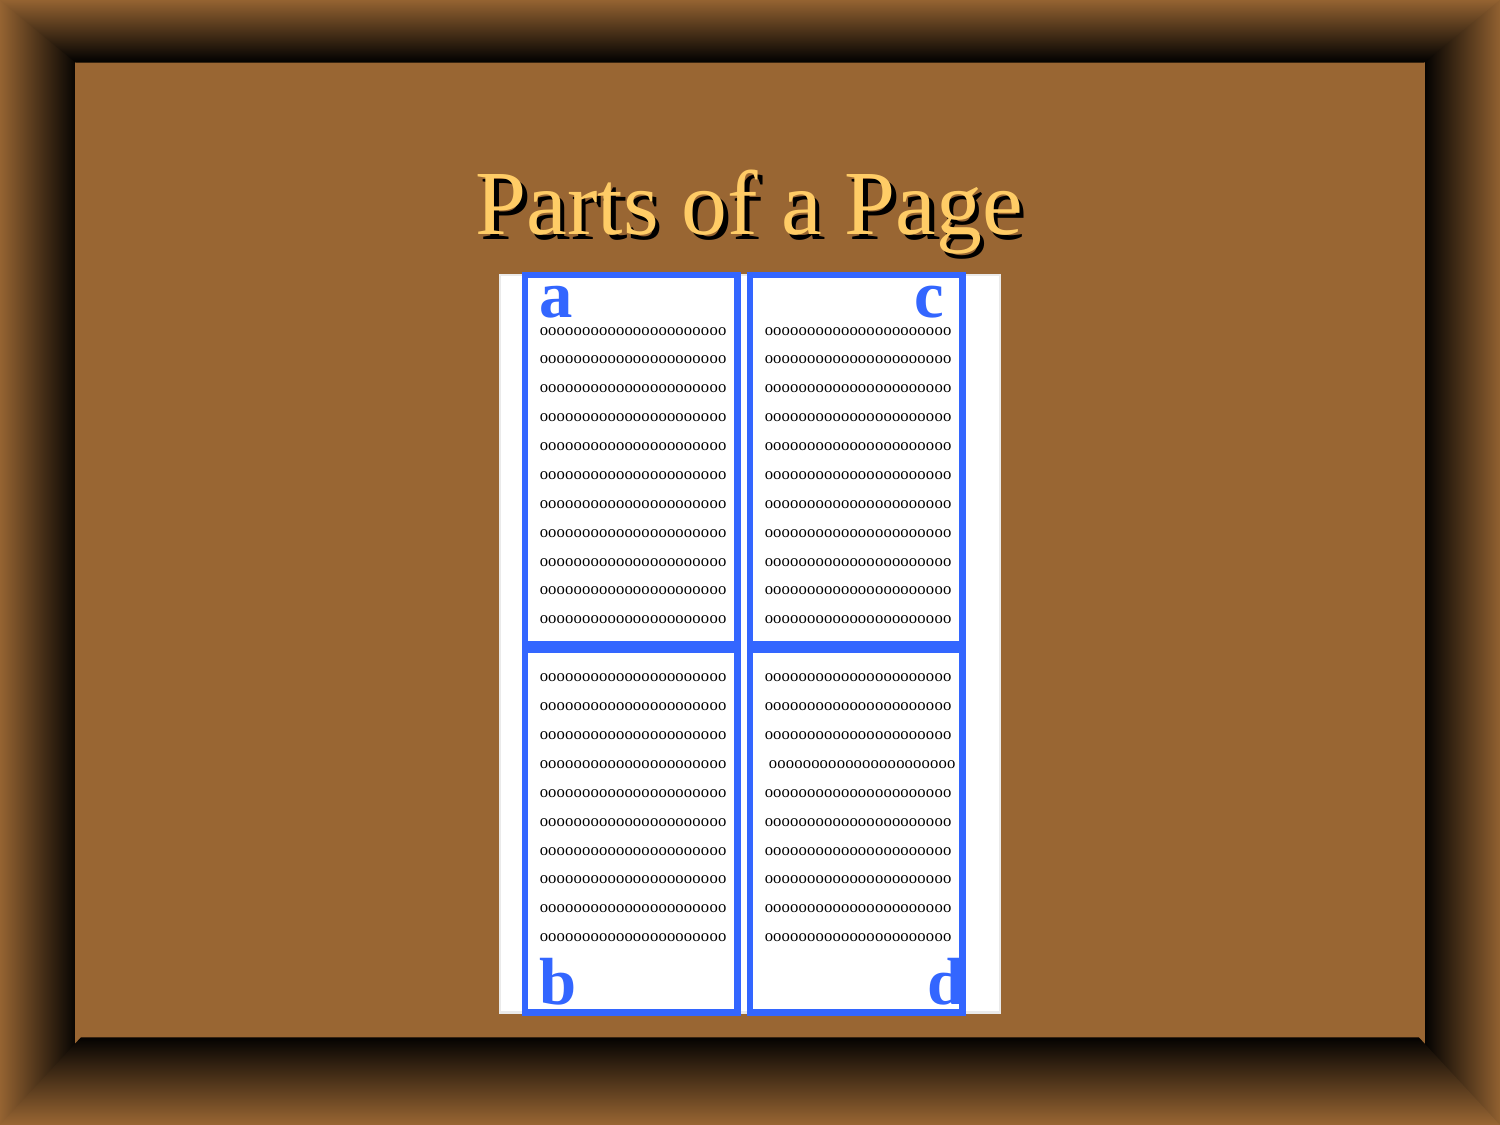

# Parts of a Page
a
c
oooooooooooooooooooooo
oooooooooooooooooooooo
oooooooooooooooooooooo
oooooooooooooooooooooo
oooooooooooooooooooooo
oooooooooooooooooooooo
oooooooooooooooooooooo
oooooooooooooooooooooo
oooooooooooooooooooooo
oooooooooooooooooooooo
oooooooooooooooooooooo
oooooooooooooooooooooo
oooooooooooooooooooooo
oooooooooooooooooooooo
oooooooooooooooooooooo
oooooooooooooooooooooo
oooooooooooooooooooooo
oooooooooooooooooooooo
oooooooooooooooooooooo
oooooooooooooooooooooo
oooooooooooooooooooooo
oooooooooooooooooooooo
oooooooooooooooooooooo
oooooooooooooooooooooo
oooooooooooooooooooooo
oooooooooooooooooooooo
oooooooooooooooooooooo
oooooooooooooooooooooo
oooooooooooooooooooooo
oooooooooooooooooooooo
oooooooooooooooooooooo
oooooooooooooooooooooo
oooooooooooooooooooooo
oooooooooooooooooooooo
oooooooooooooooooooooo
oooooooooooooooooooooo
oooooooooooooooooooooo
 oooooooooooooooooooooo
oooooooooooooooooooooo
oooooooooooooooooooooo
oooooooooooooooooooooo
oooooooooooooooooooooo
oooooooooooooooooooooo
oooooooooooooooooooooo
b
d